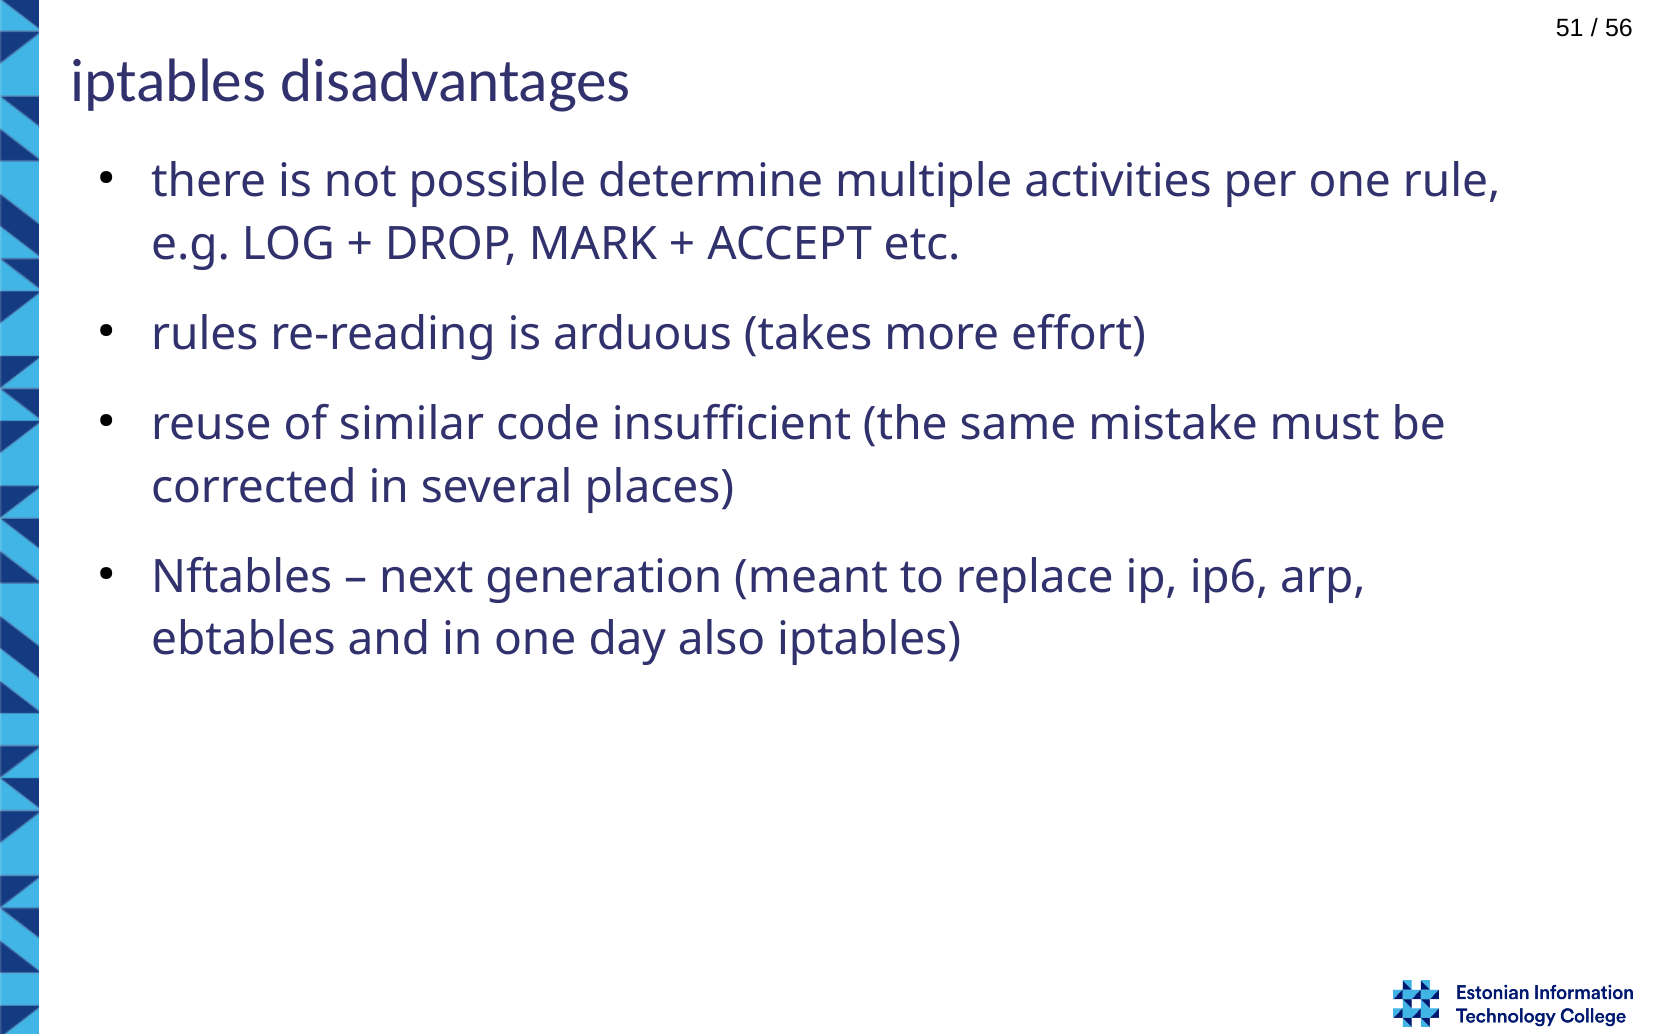

# iptables disadvantages
there is not possible determine multiple activities per one rule, e.g. LOG + DROP, MARK + ACCEPT etc.
rules re-reading is arduous (takes more effort)
reuse of similar code insufficient (the same mistake must be corrected in several places)
Nftables – next generation (meant to replace ip, ip6, arp, ebtables and in one day also iptables)